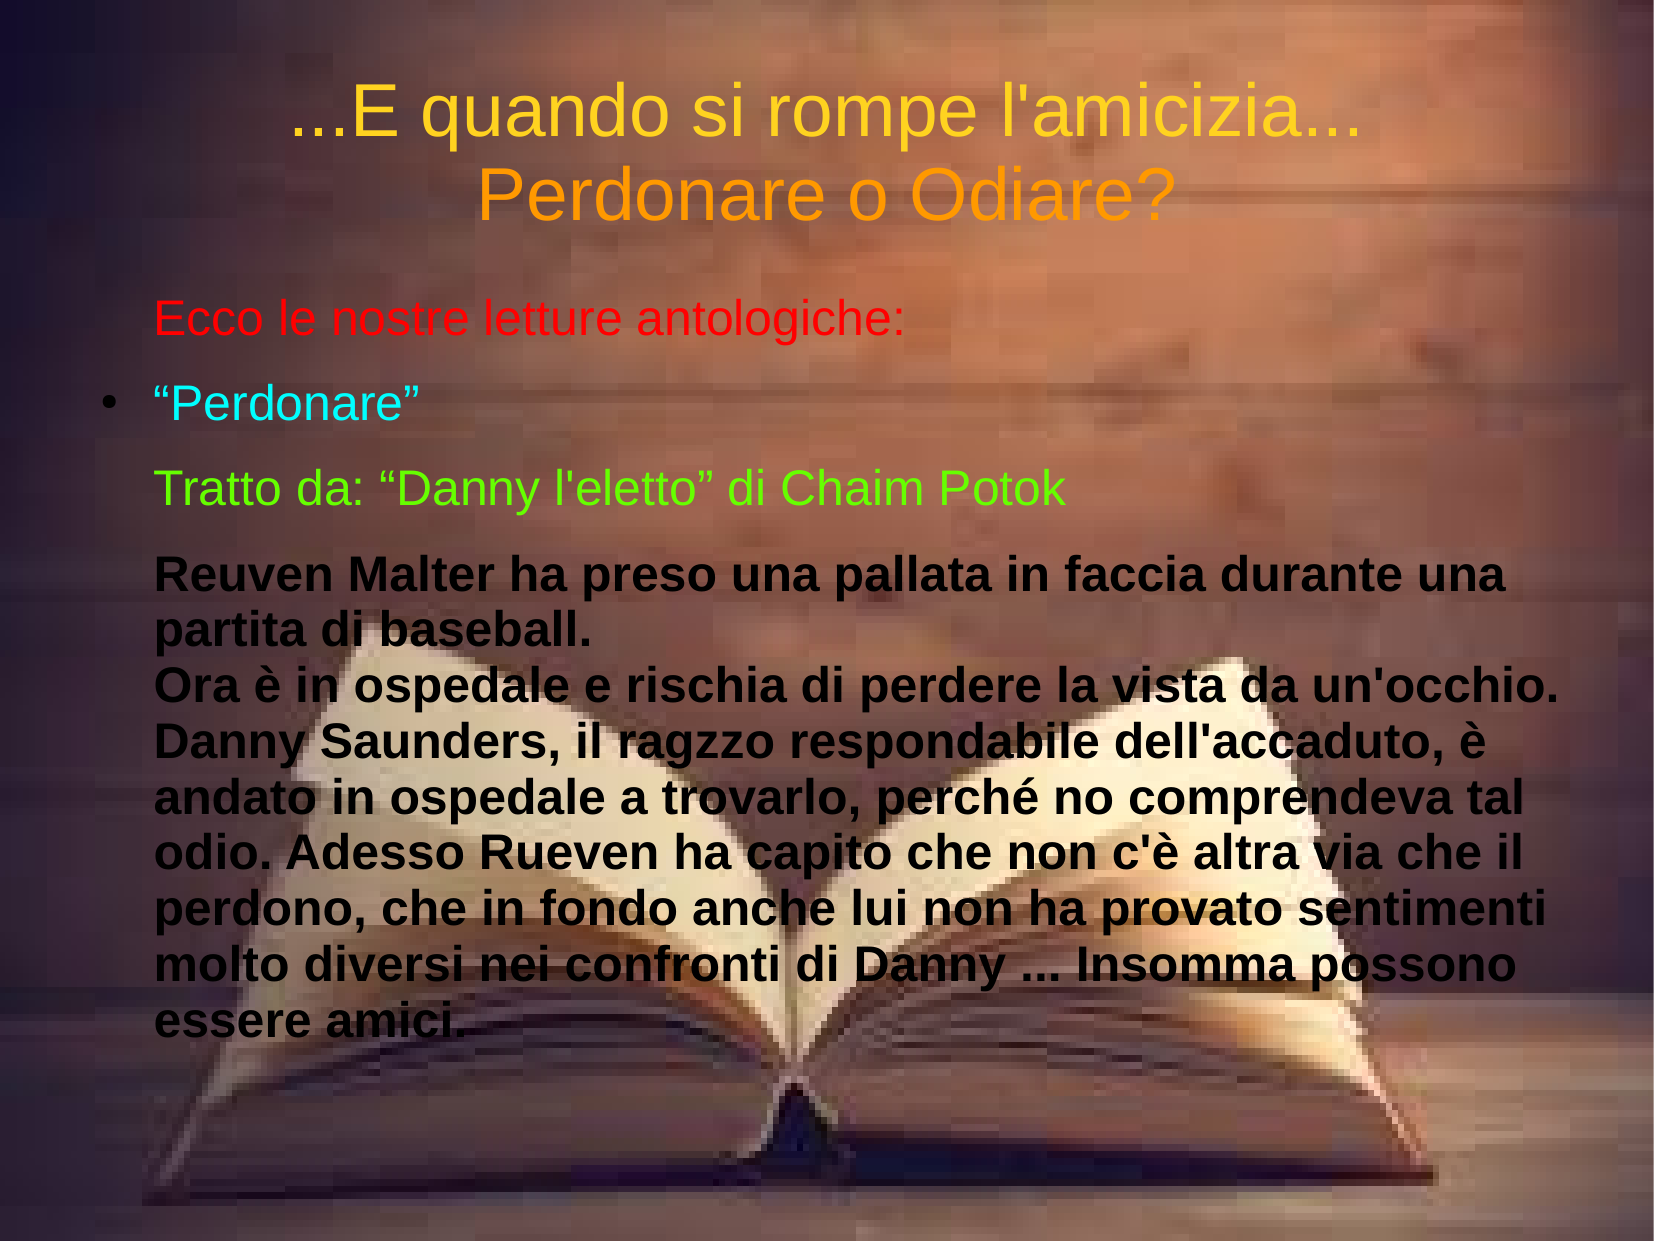

# ...E quando si rompe l'amicizia... Perdonare o Odiare?
Ecco le nostre letture antologiche:
“Perdonare”
Tratto da: “Danny l'eletto” di Chaim Potok
Reuven Malter ha preso una pallata in faccia durante una partita di baseball. Ora è in ospedale e rischia di perdere la vista da un'occhio. Danny Saunders, il ragzzo respondabile dell'accaduto, è andato in ospedale a trovarlo, perché no comprendeva tal odio. Adesso Rueven ha capito che non c'è altra via che il perdono, che in fondo anche lui non ha provato sentimenti molto diversi nei confronti di Danny ... Insomma possono essere amici.